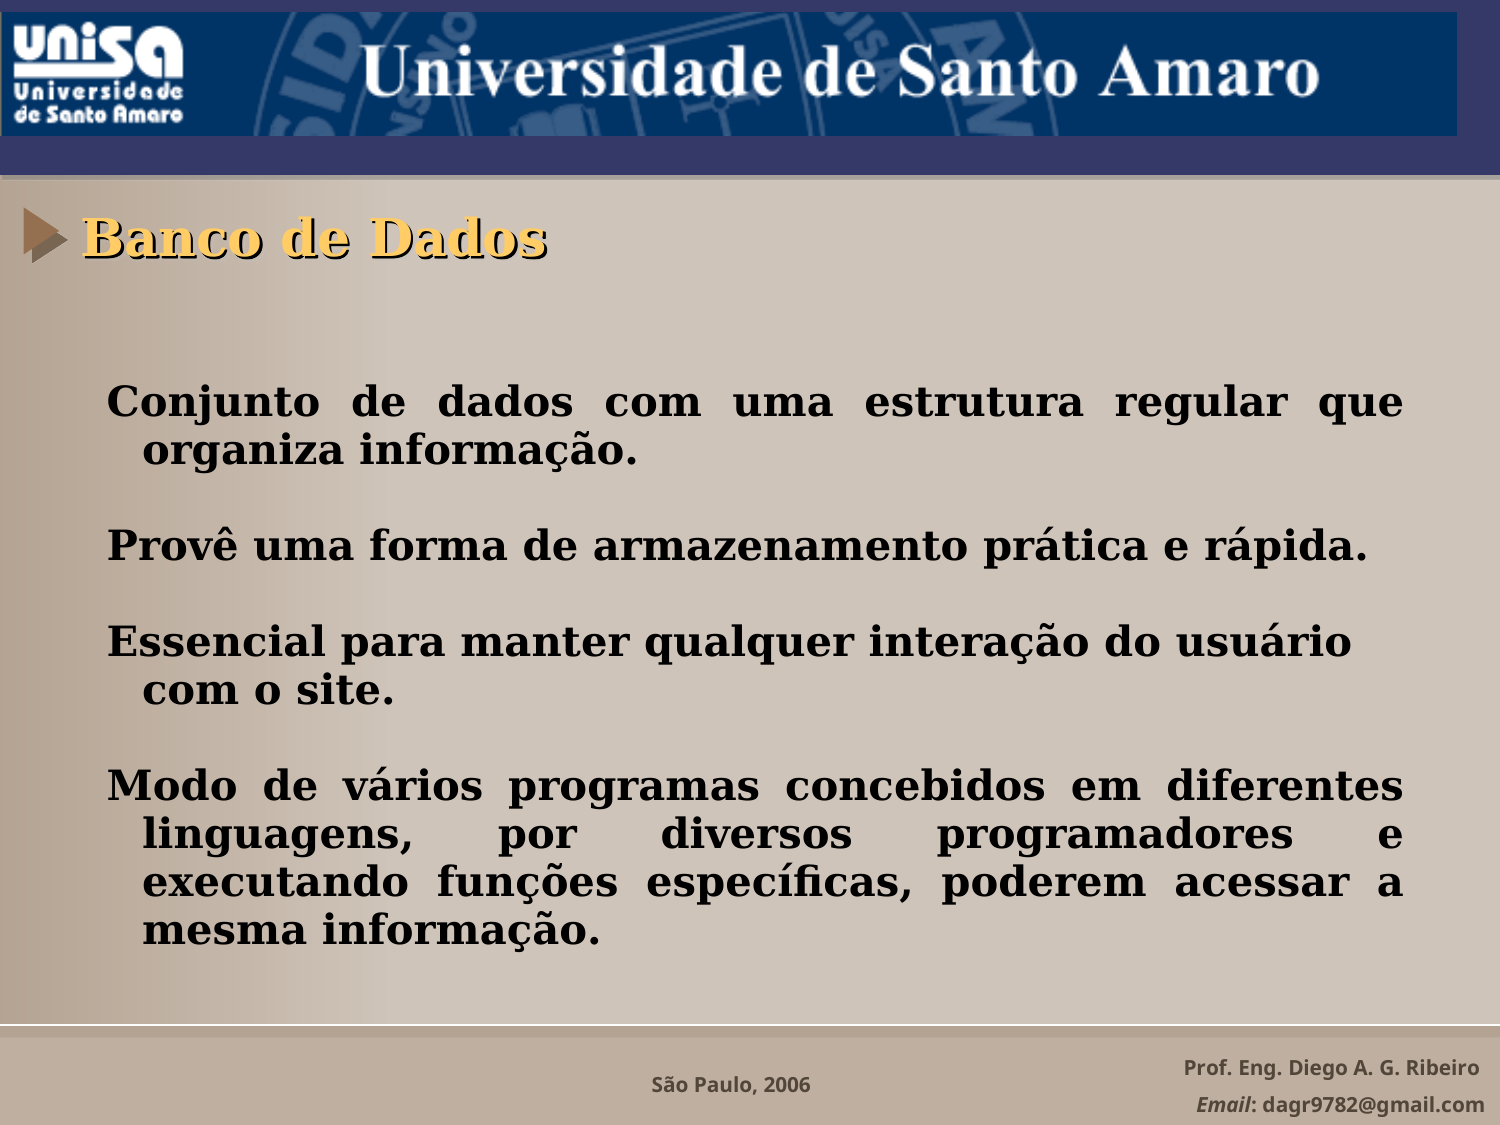

Banco de Dados
Conjunto de dados com uma estrutura regular que organiza informação.
Provê uma forma de armazenamento prática e rápida.
Essencial para manter qualquer interação do usuário com o site.
Modo de vários programas concebidos em diferentes linguagens, por diversos programadores e executando funções específicas, poderem acessar a mesma informação.